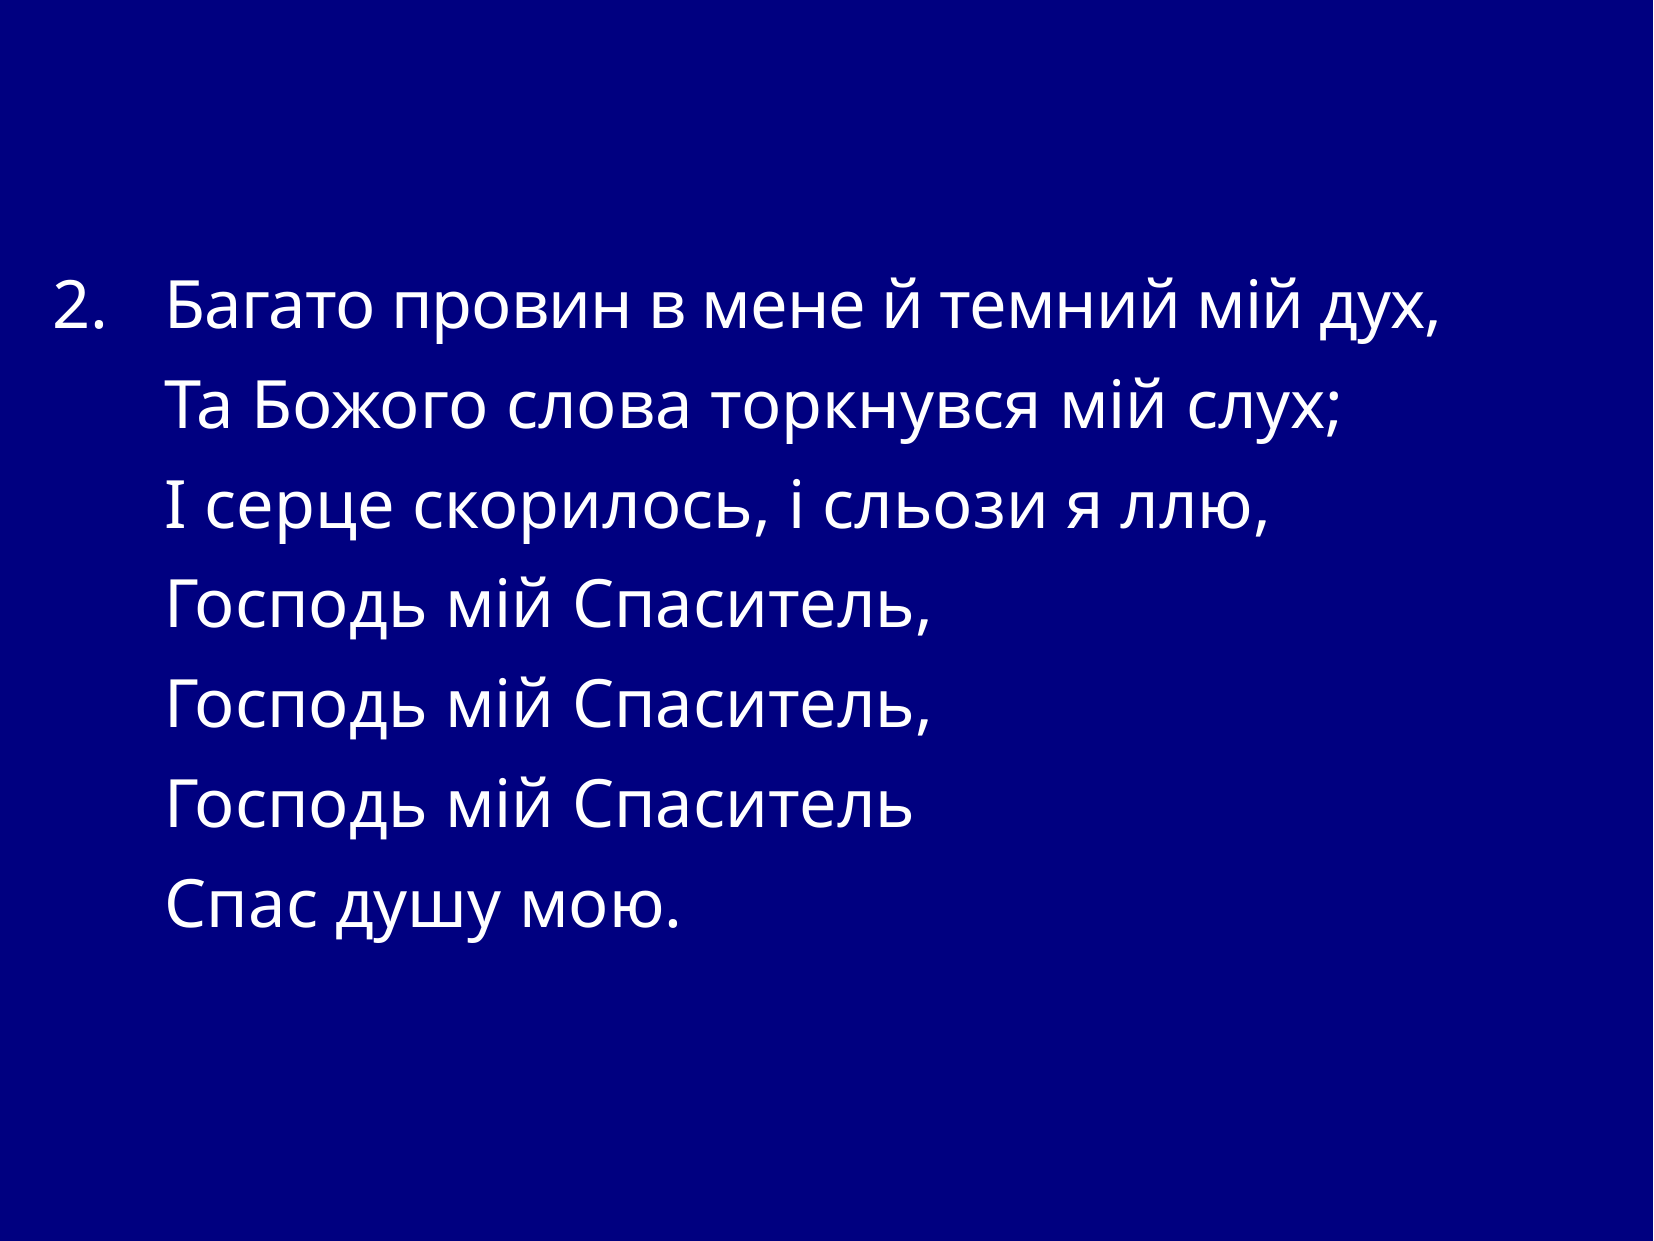

2.	Багато провин в мене й темний мій дух,
	Та Божого слова торкнувся мій слух;
	І серце скорилось, і сльози я ллю,
	Господь мій Спаситель,
	Господь мій Спаситель,
	Господь мій Спаситель
	Спас душу мою.